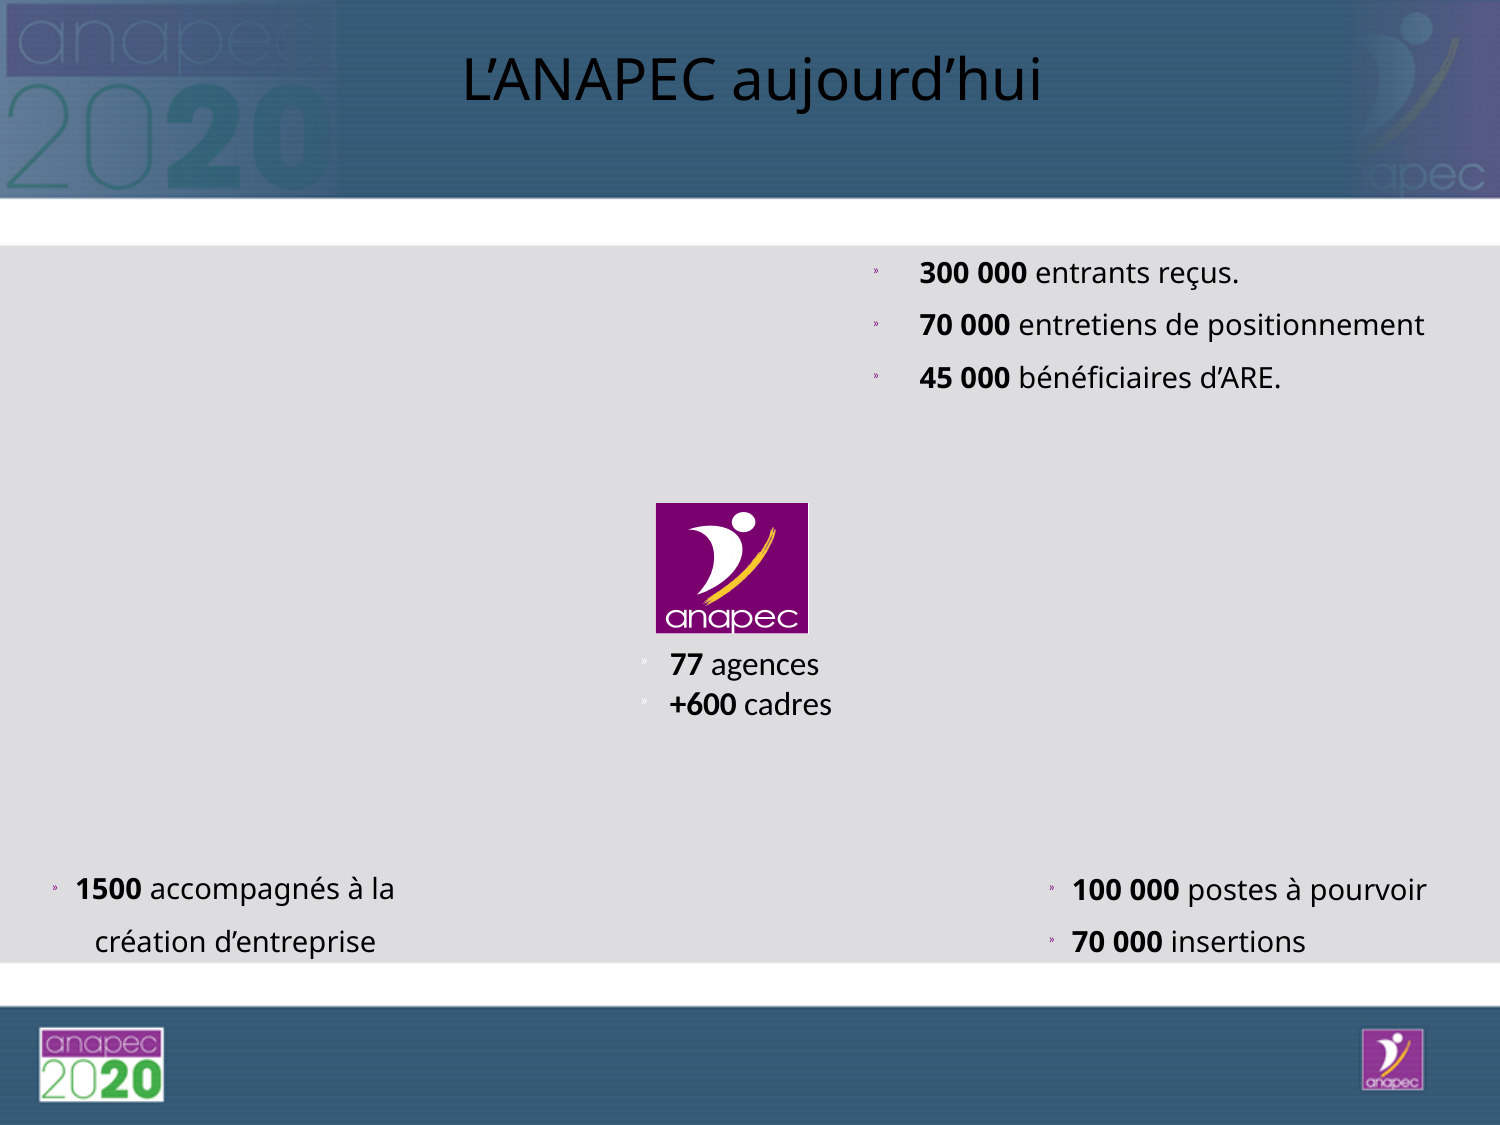

L’ANAPEC aujourd’hui
Chercheur d’emploi
Porteur de projet
Employeur
300 000 entrants reçus.
70 000 entretiens de positionnement
45 000 bénéficiaires d’ARE.
77 agences
+600 cadres
1500 accompagnés à la création d’entreprise
100 000 postes à pourvoir
70 000 insertions